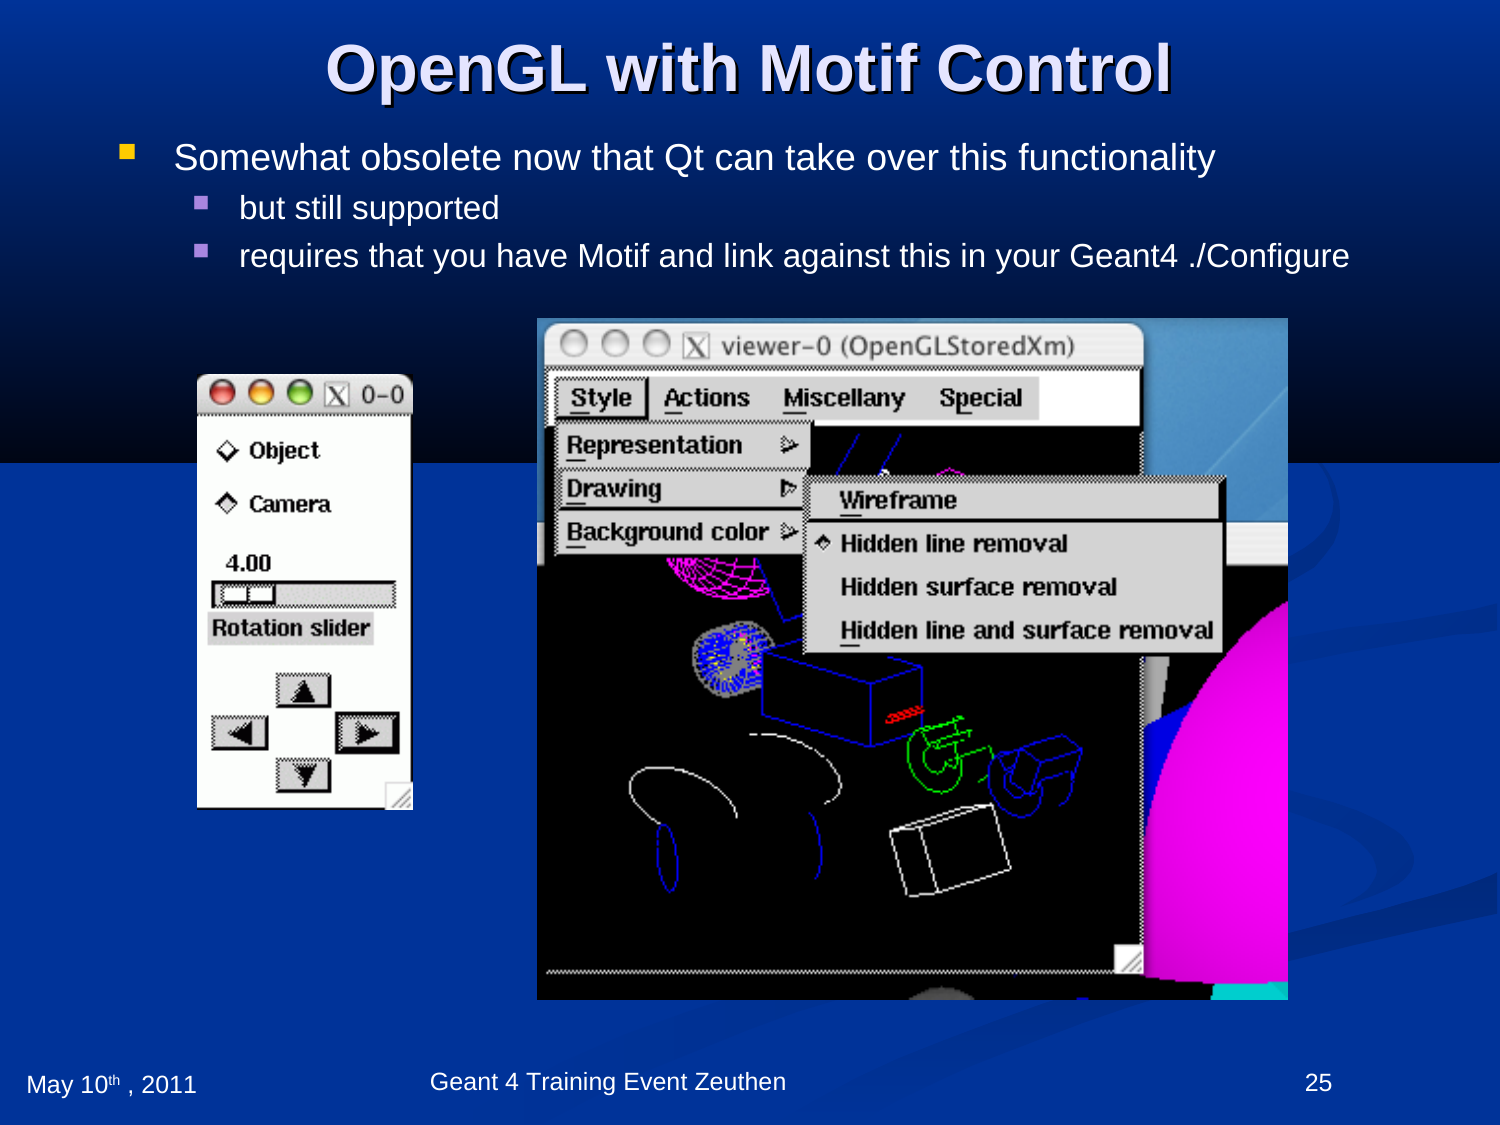

# OpenGL with Motif Control
Somewhat obsolete now that Qt can take over this functionality
but still supported
requires that you have Motif and link against this in your Geant4 ./Configure
Introduction to Geant4 Visualization J. Perl
10 January 2011
25